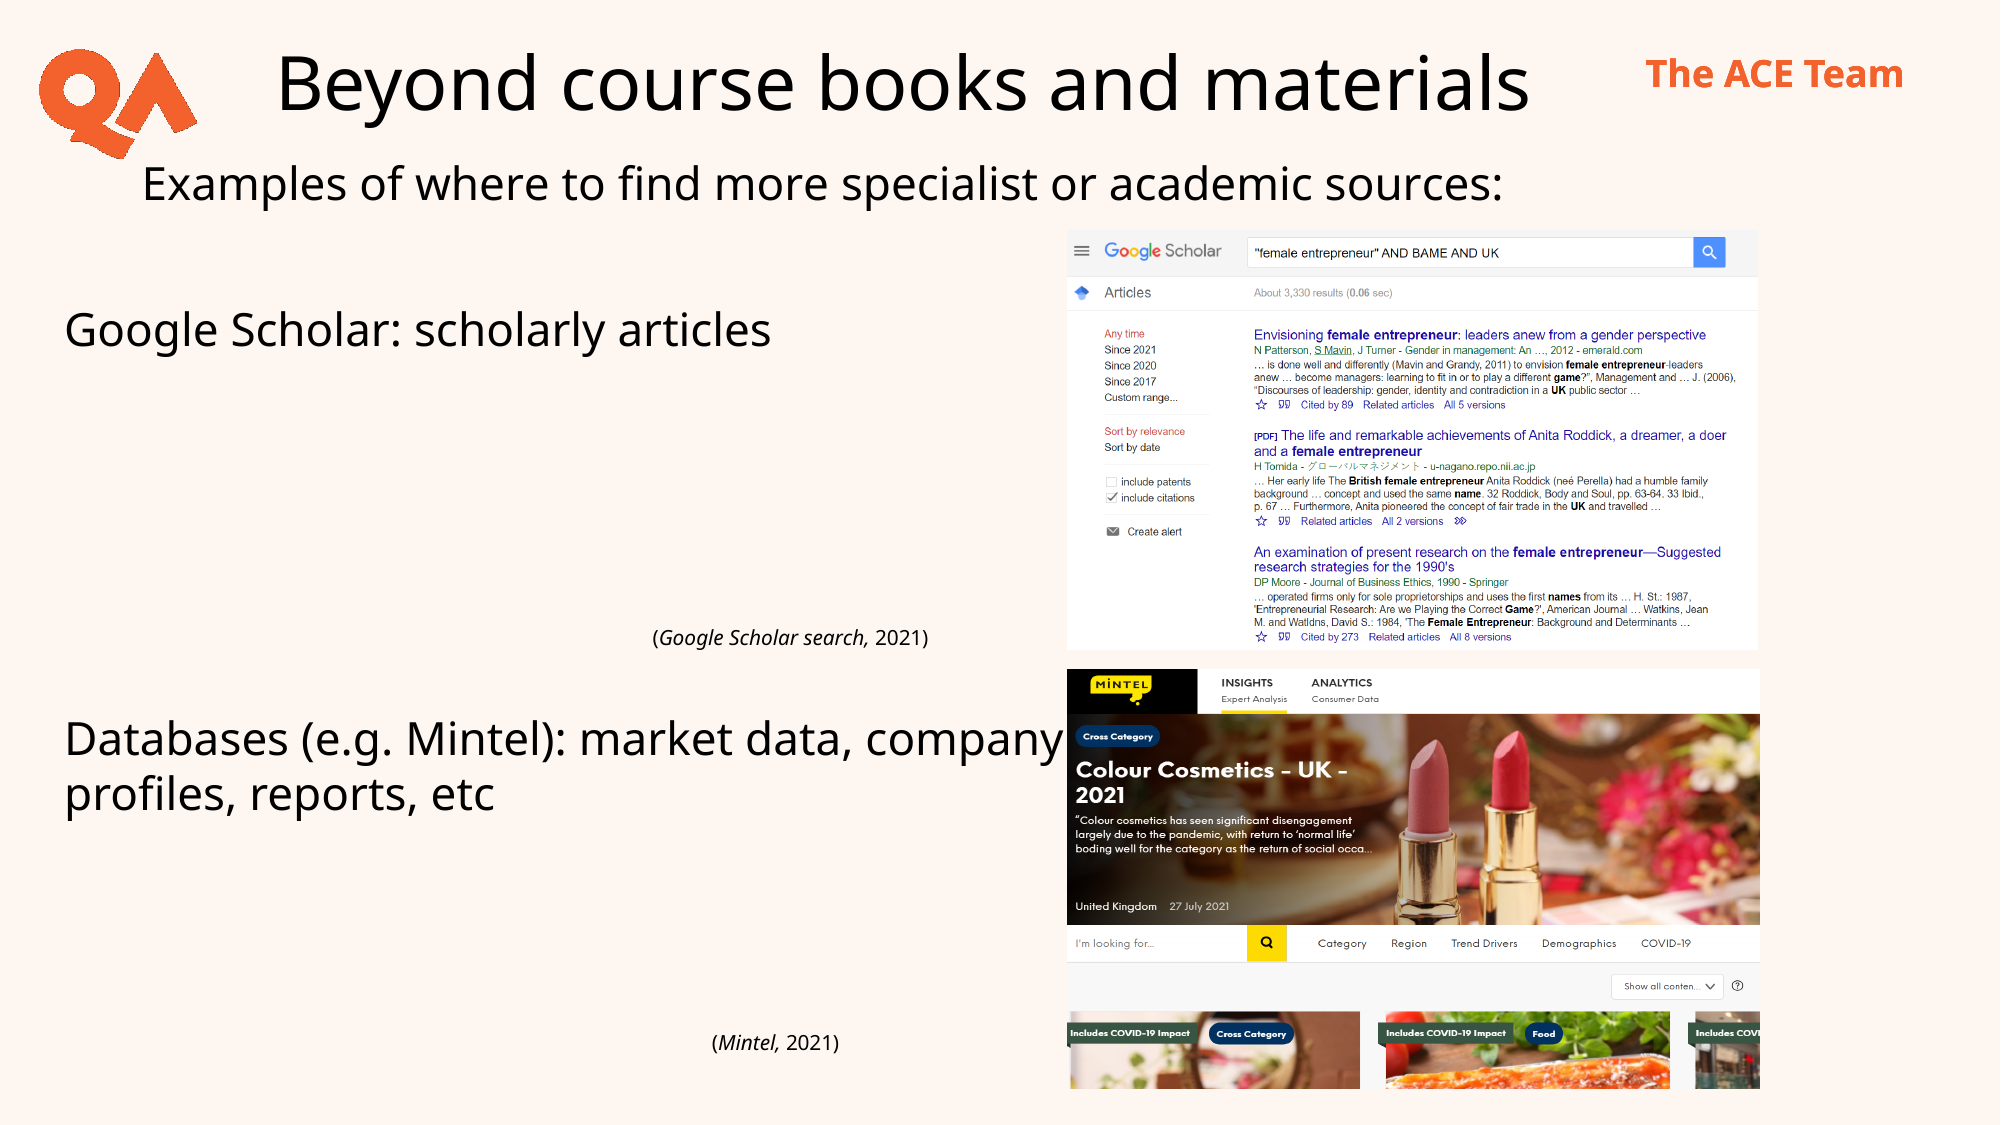

Beyond course books and materials
The ACE Team
Examples of where to find more specialist or academic sources:
Google Scholar: scholarly articles
(Google Scholar search, 2021)
Databases (e.g. Mintel): market data, company profiles, reports, etc
(Mintel, 2021)